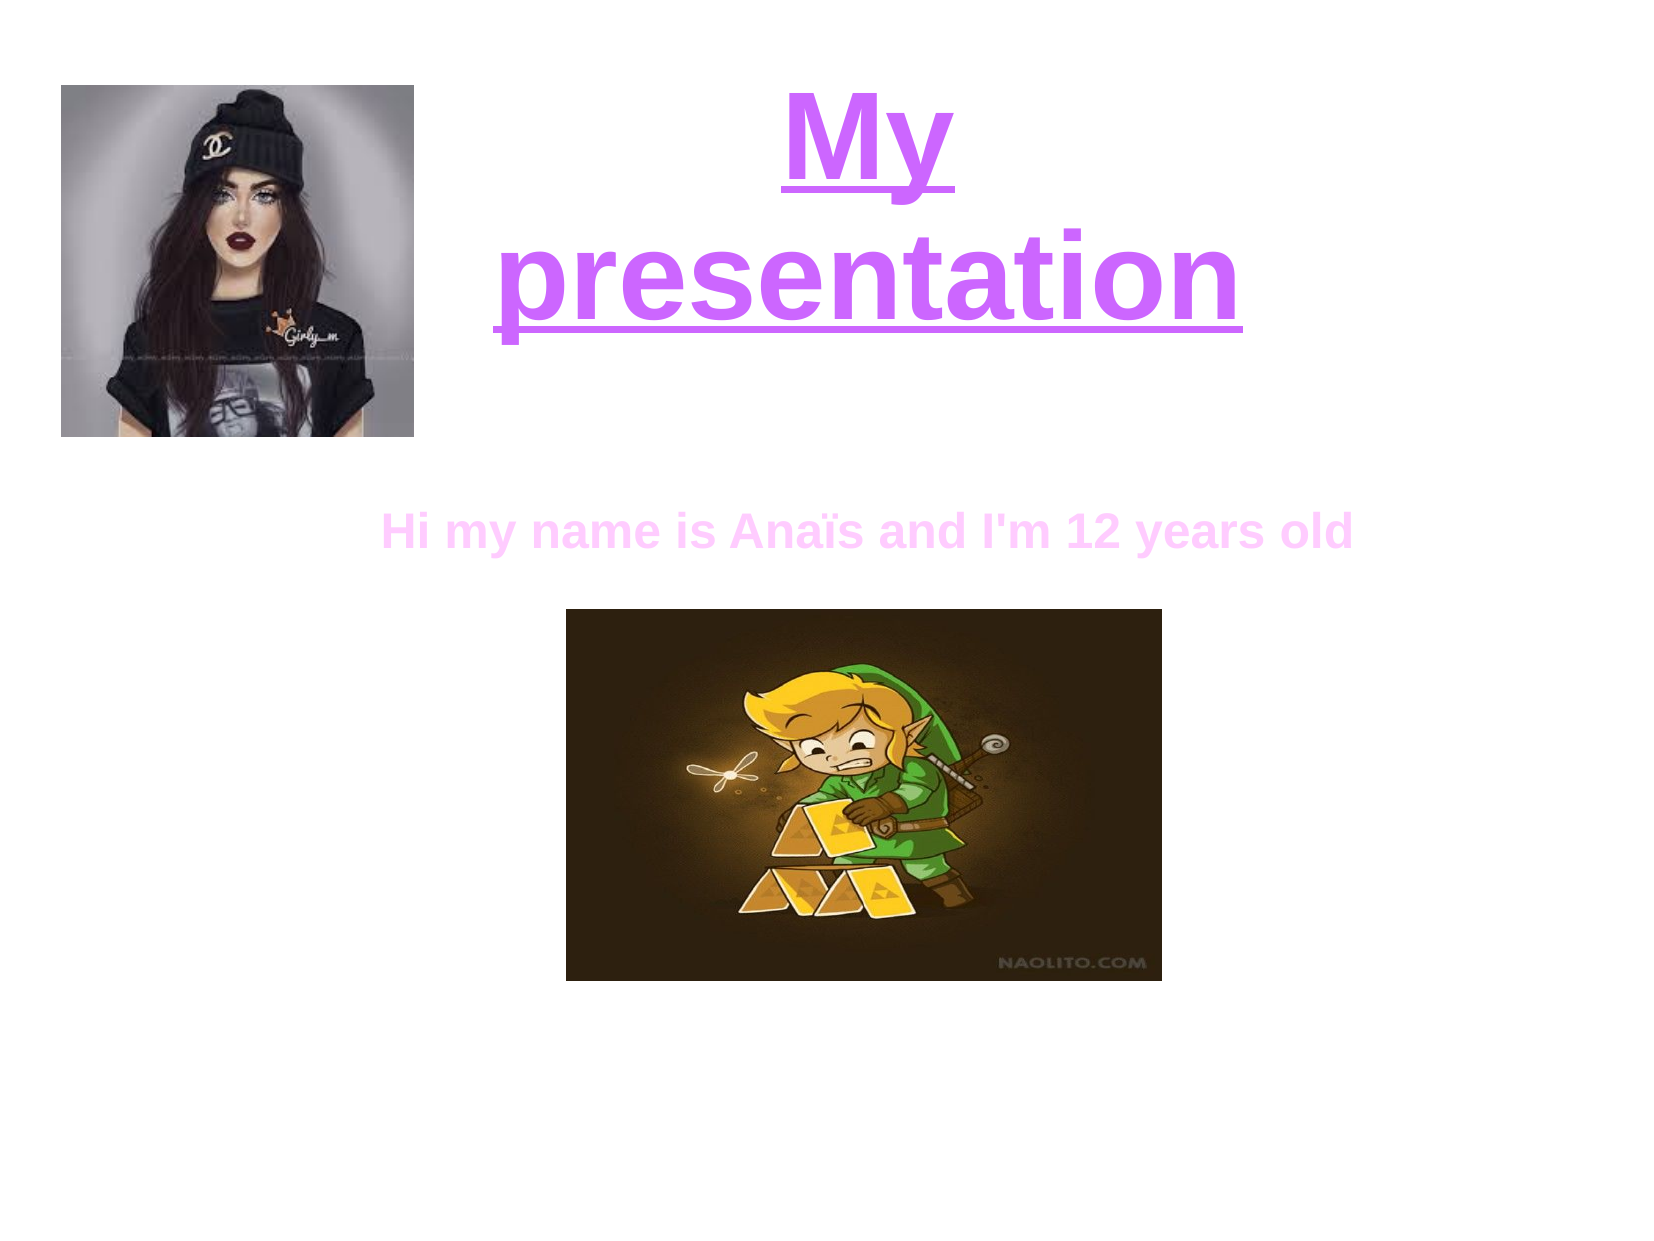

My presentation
Hi my name is Anaïs and I'm 12 years old